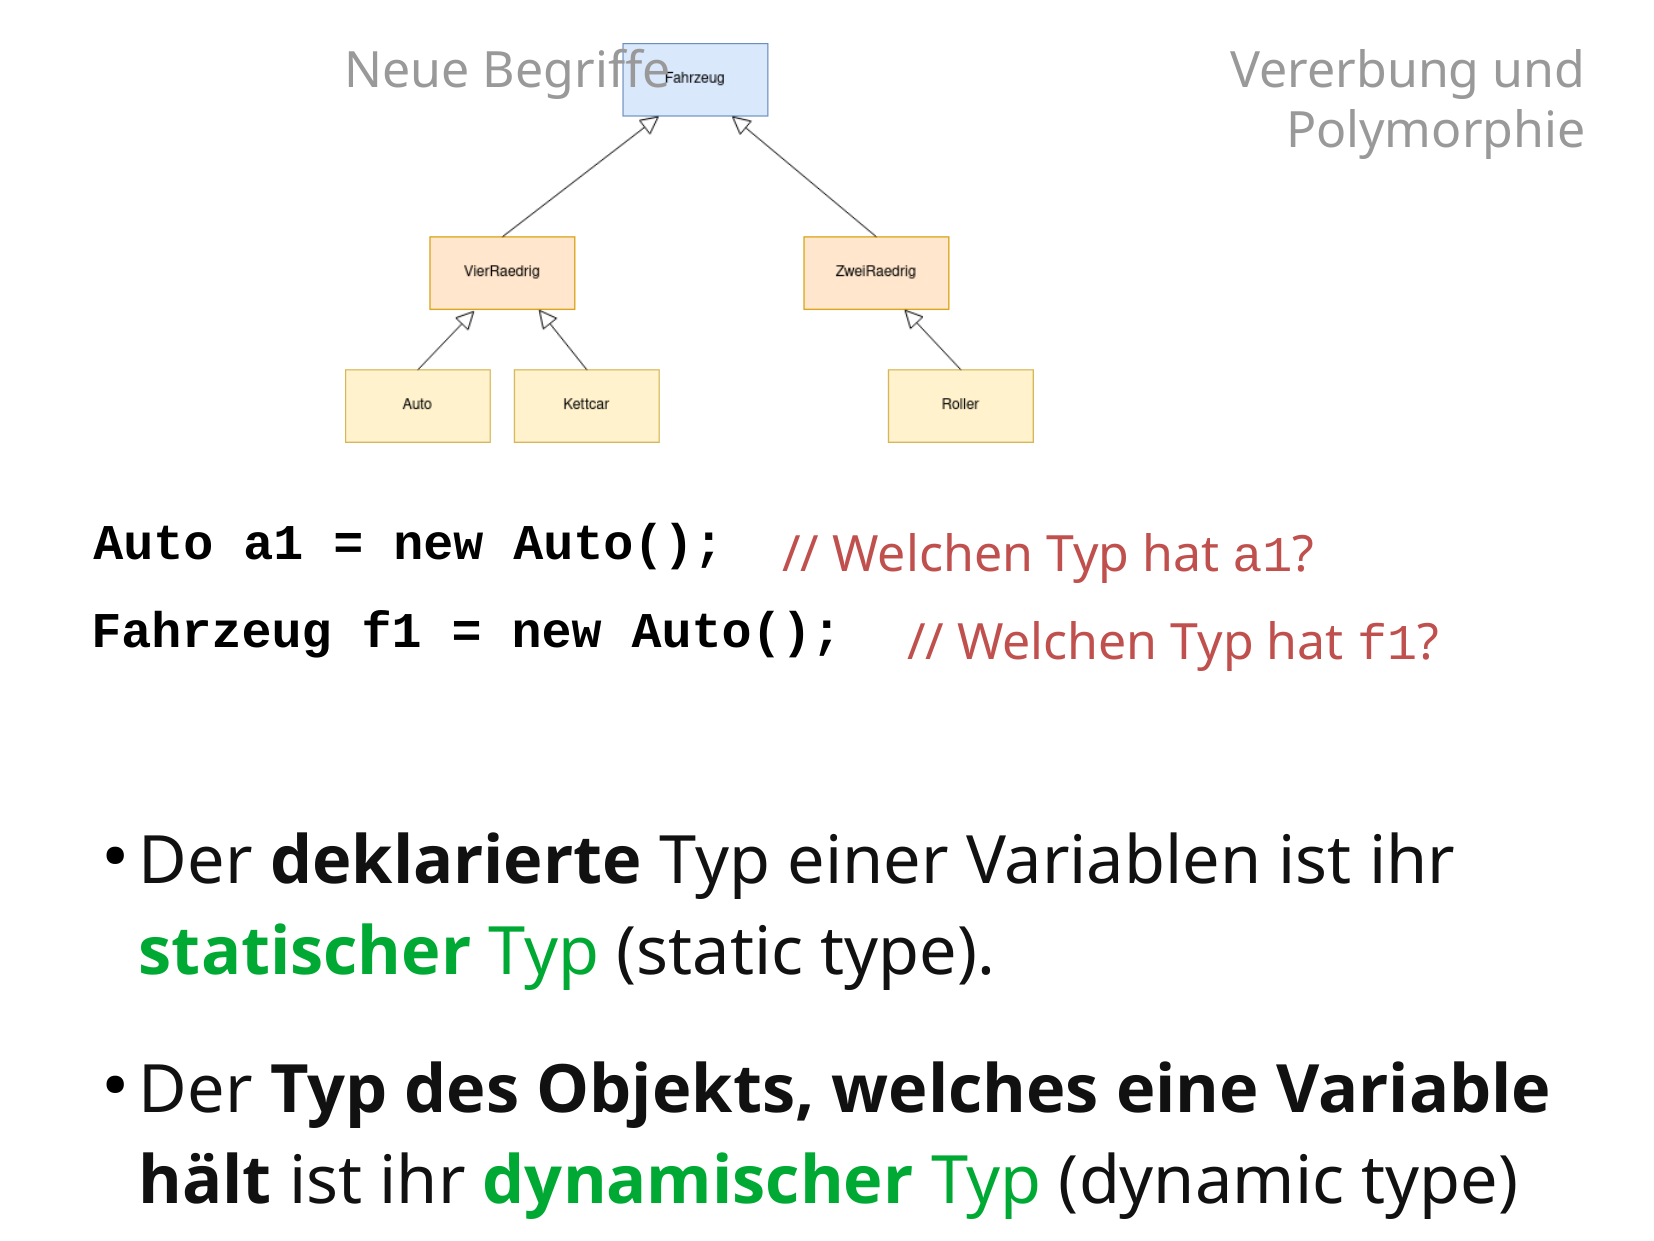

Neue Begriffe 								Vererbung und Polymorphie
Auto a1 = new Auto();
// Welchen Typ hat a1?
Fahrzeug f1 = new Auto();
// Welchen Typ hat f1?
Der deklarierte Typ einer Variablen ist ihr statischer Typ (static type).
Der Typ des Objekts, welches eine Variable hält ist ihr dynamischer Typ (dynamic type)